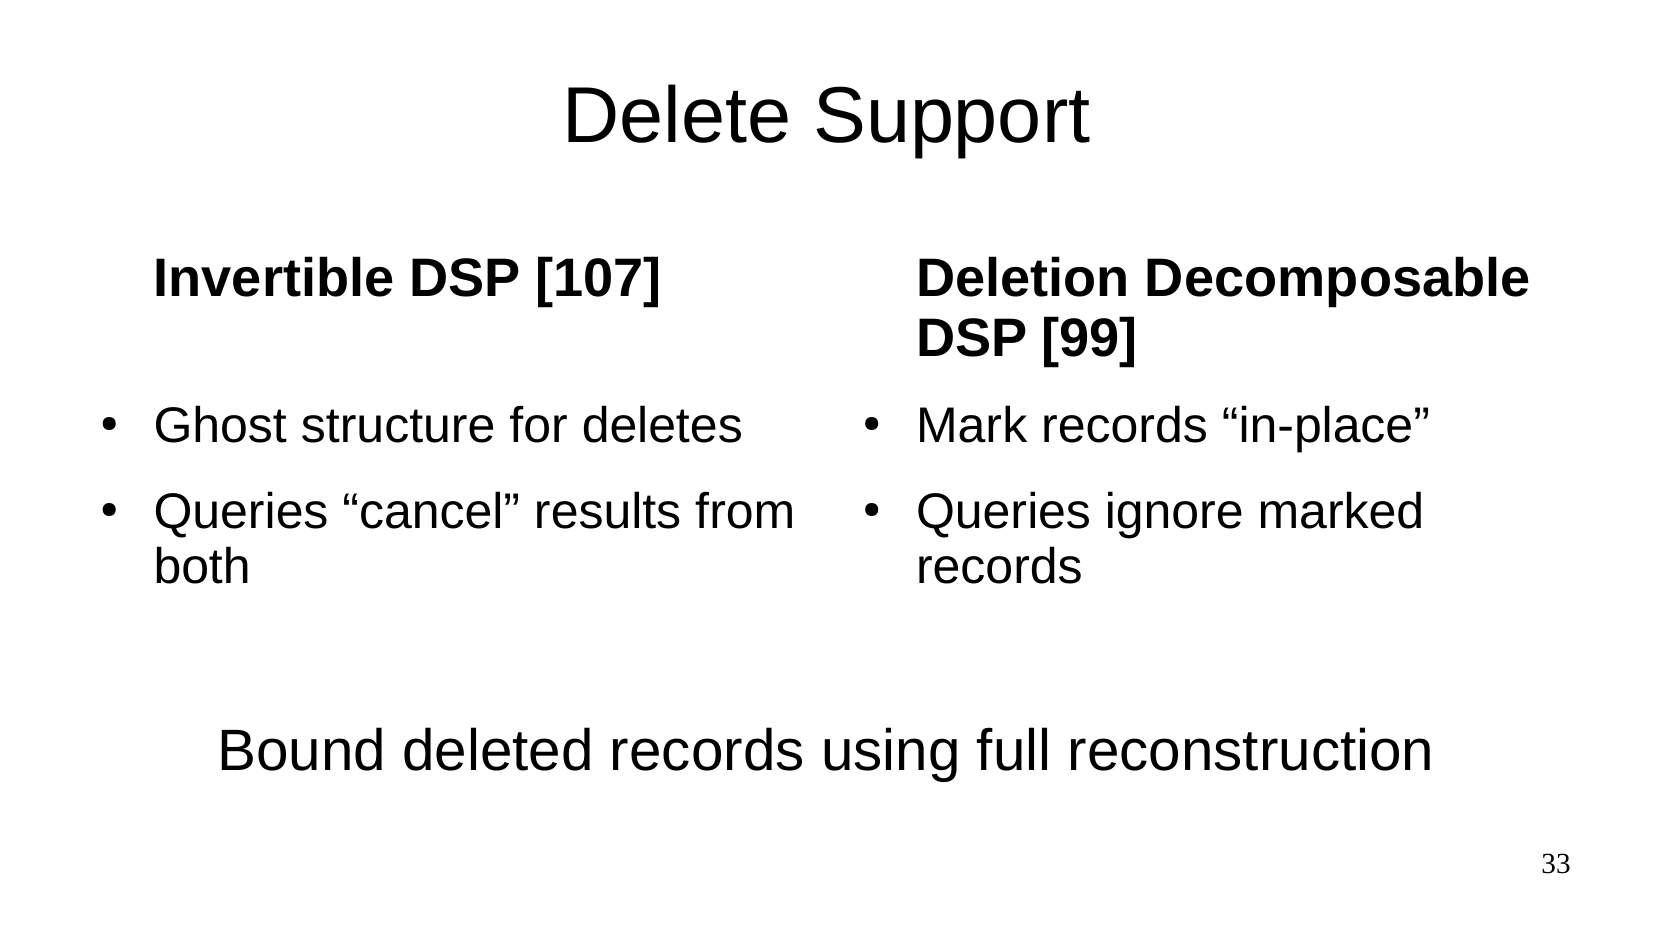

# Delete Support
Invertible DSP [107]
Ghost structure for deletes
Queries “cancel” results from both
Deletion Decomposable DSP [99]
Mark records “in-place”
Queries ignore marked records
Bound deleted records using full reconstruction
33